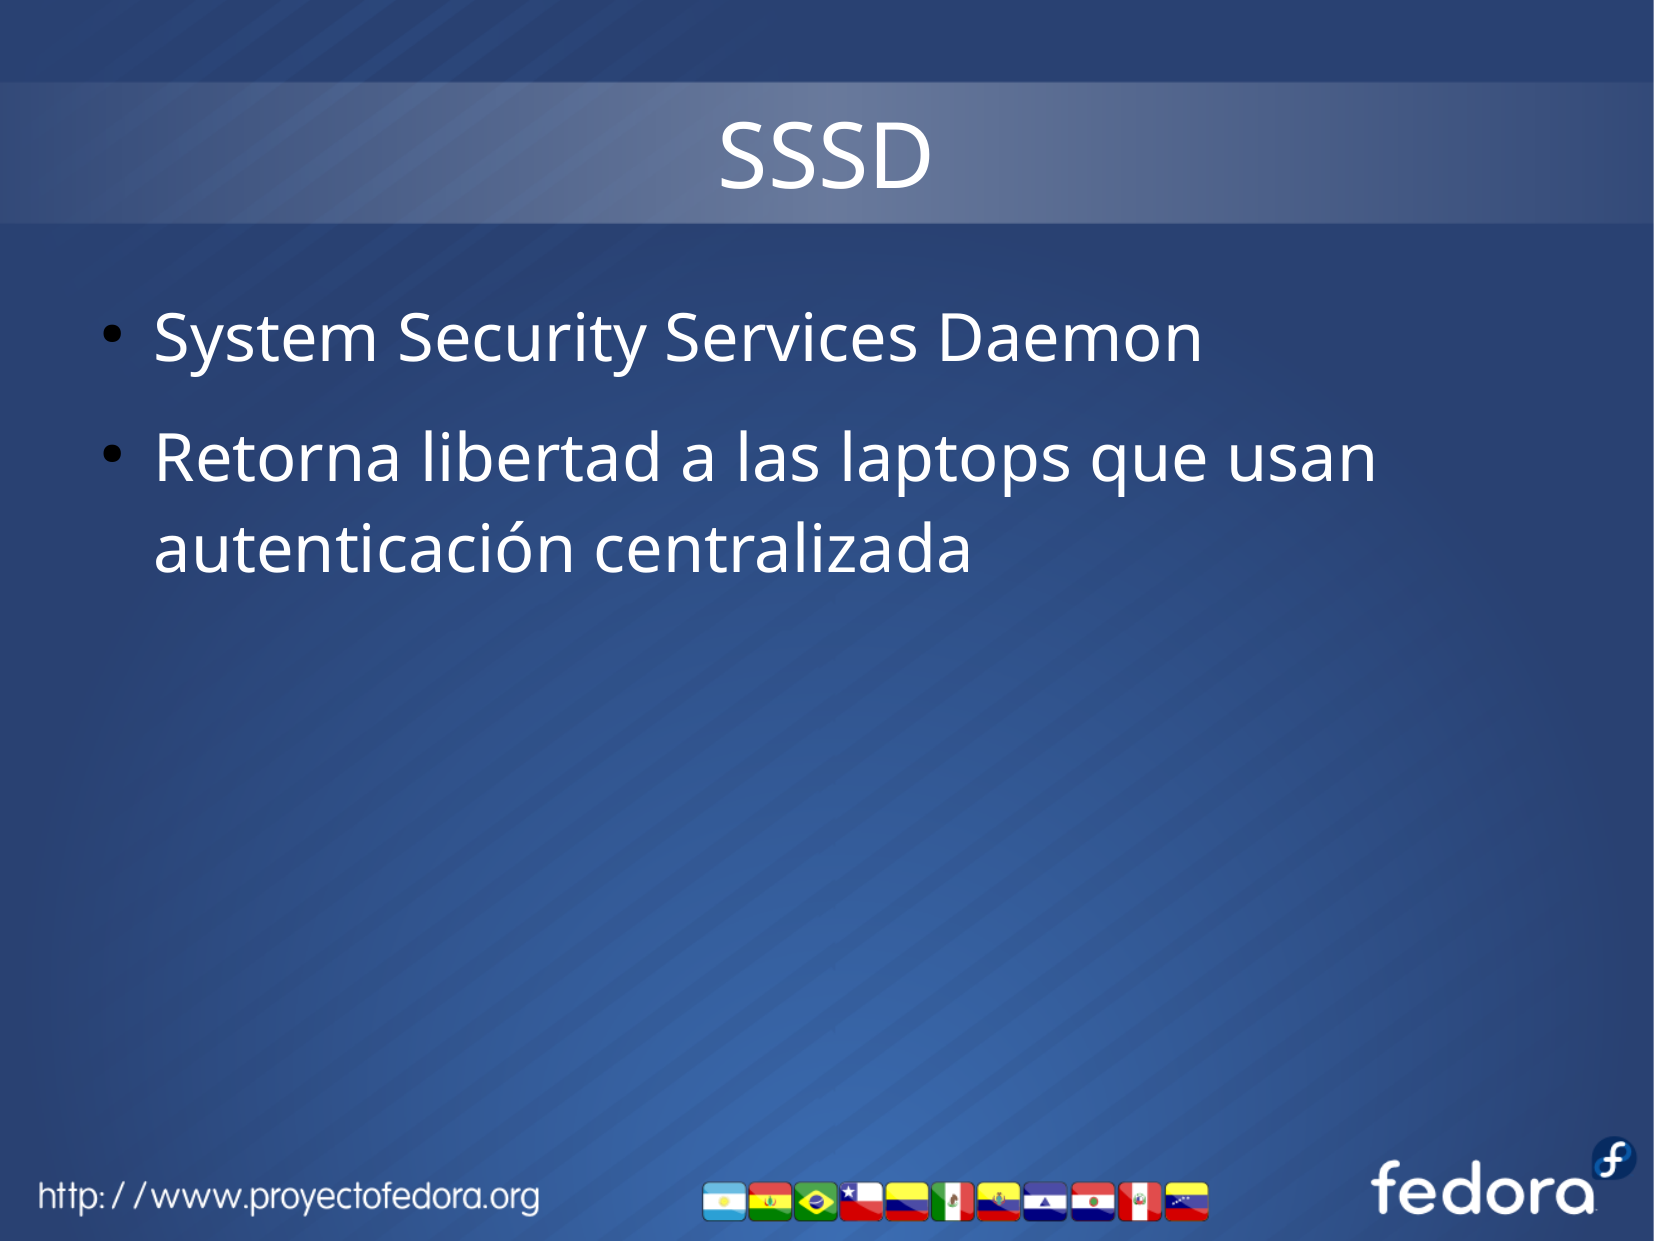

# SSSD
System Security Services Daemon
Retorna libertad a las laptops que usan autenticación centralizada